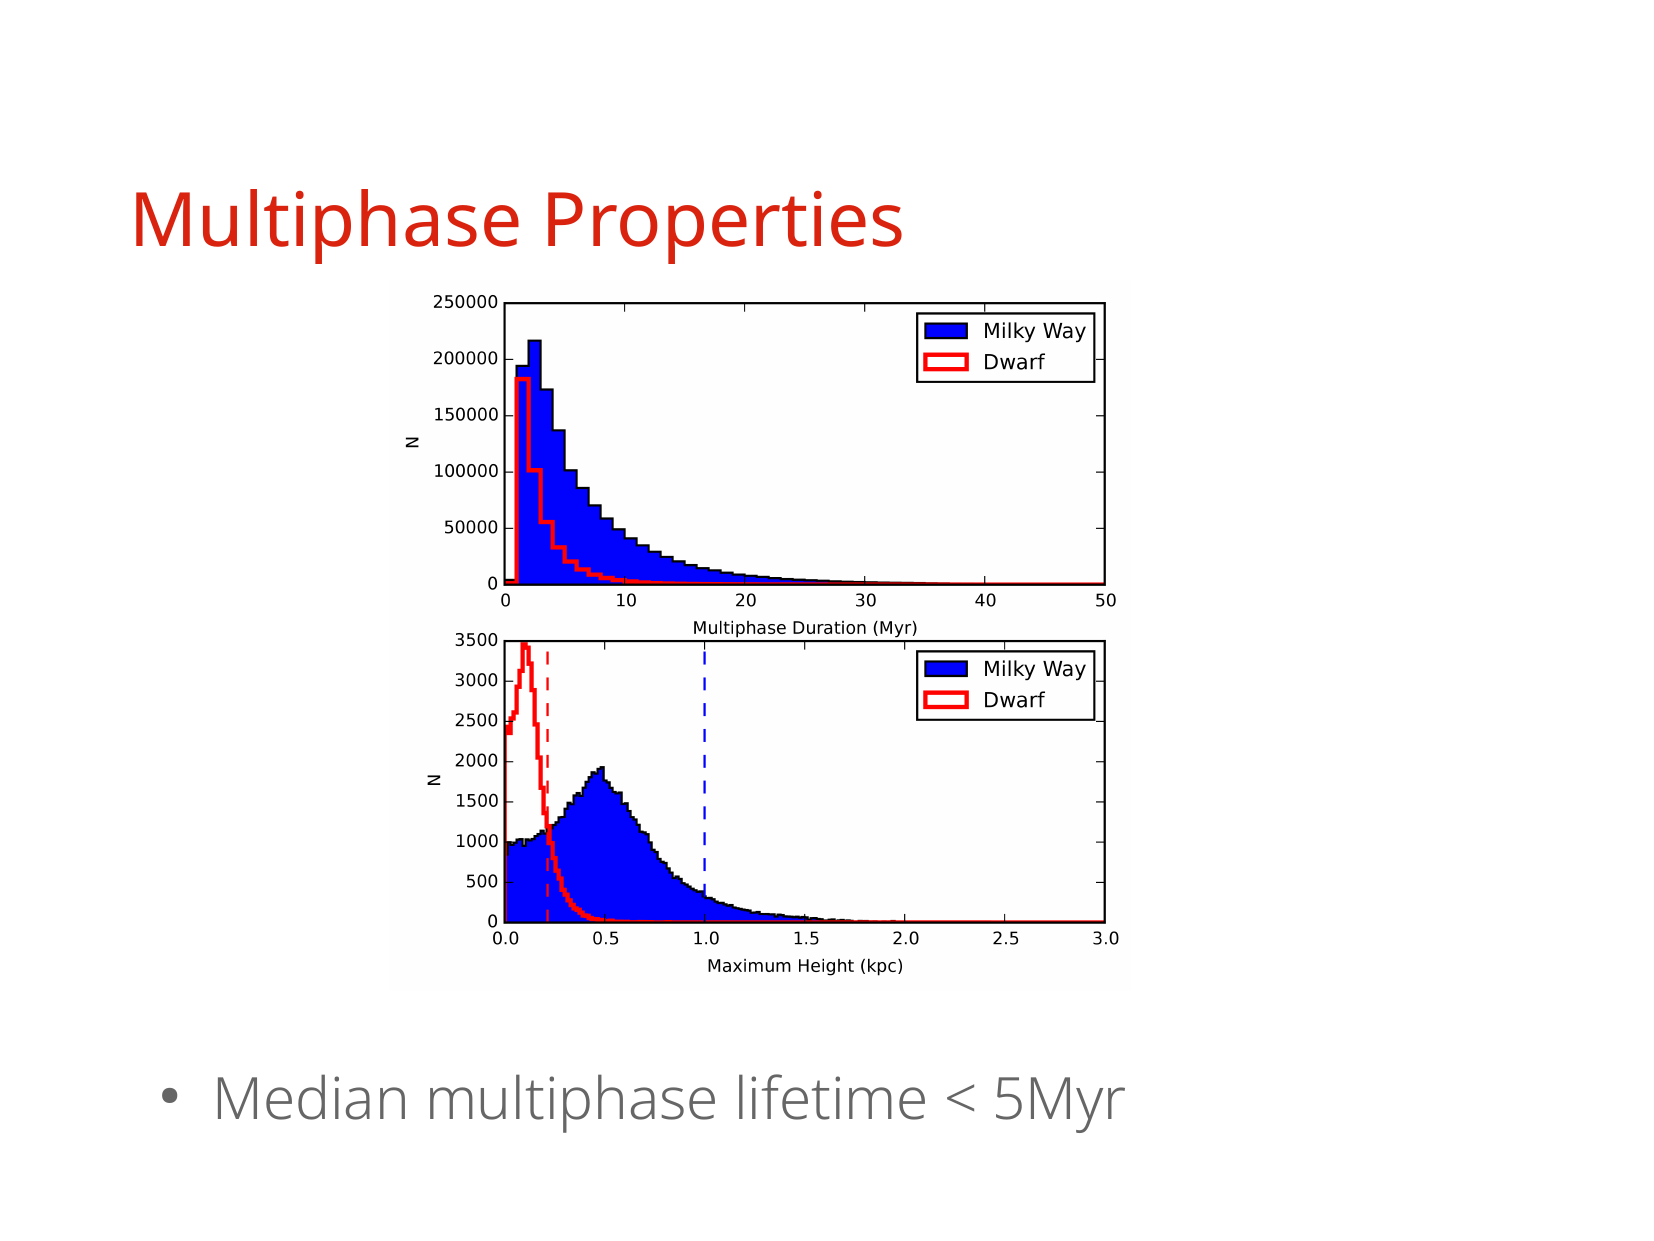

# Multiphase Properties
Median multiphase lifetime < 5Myr